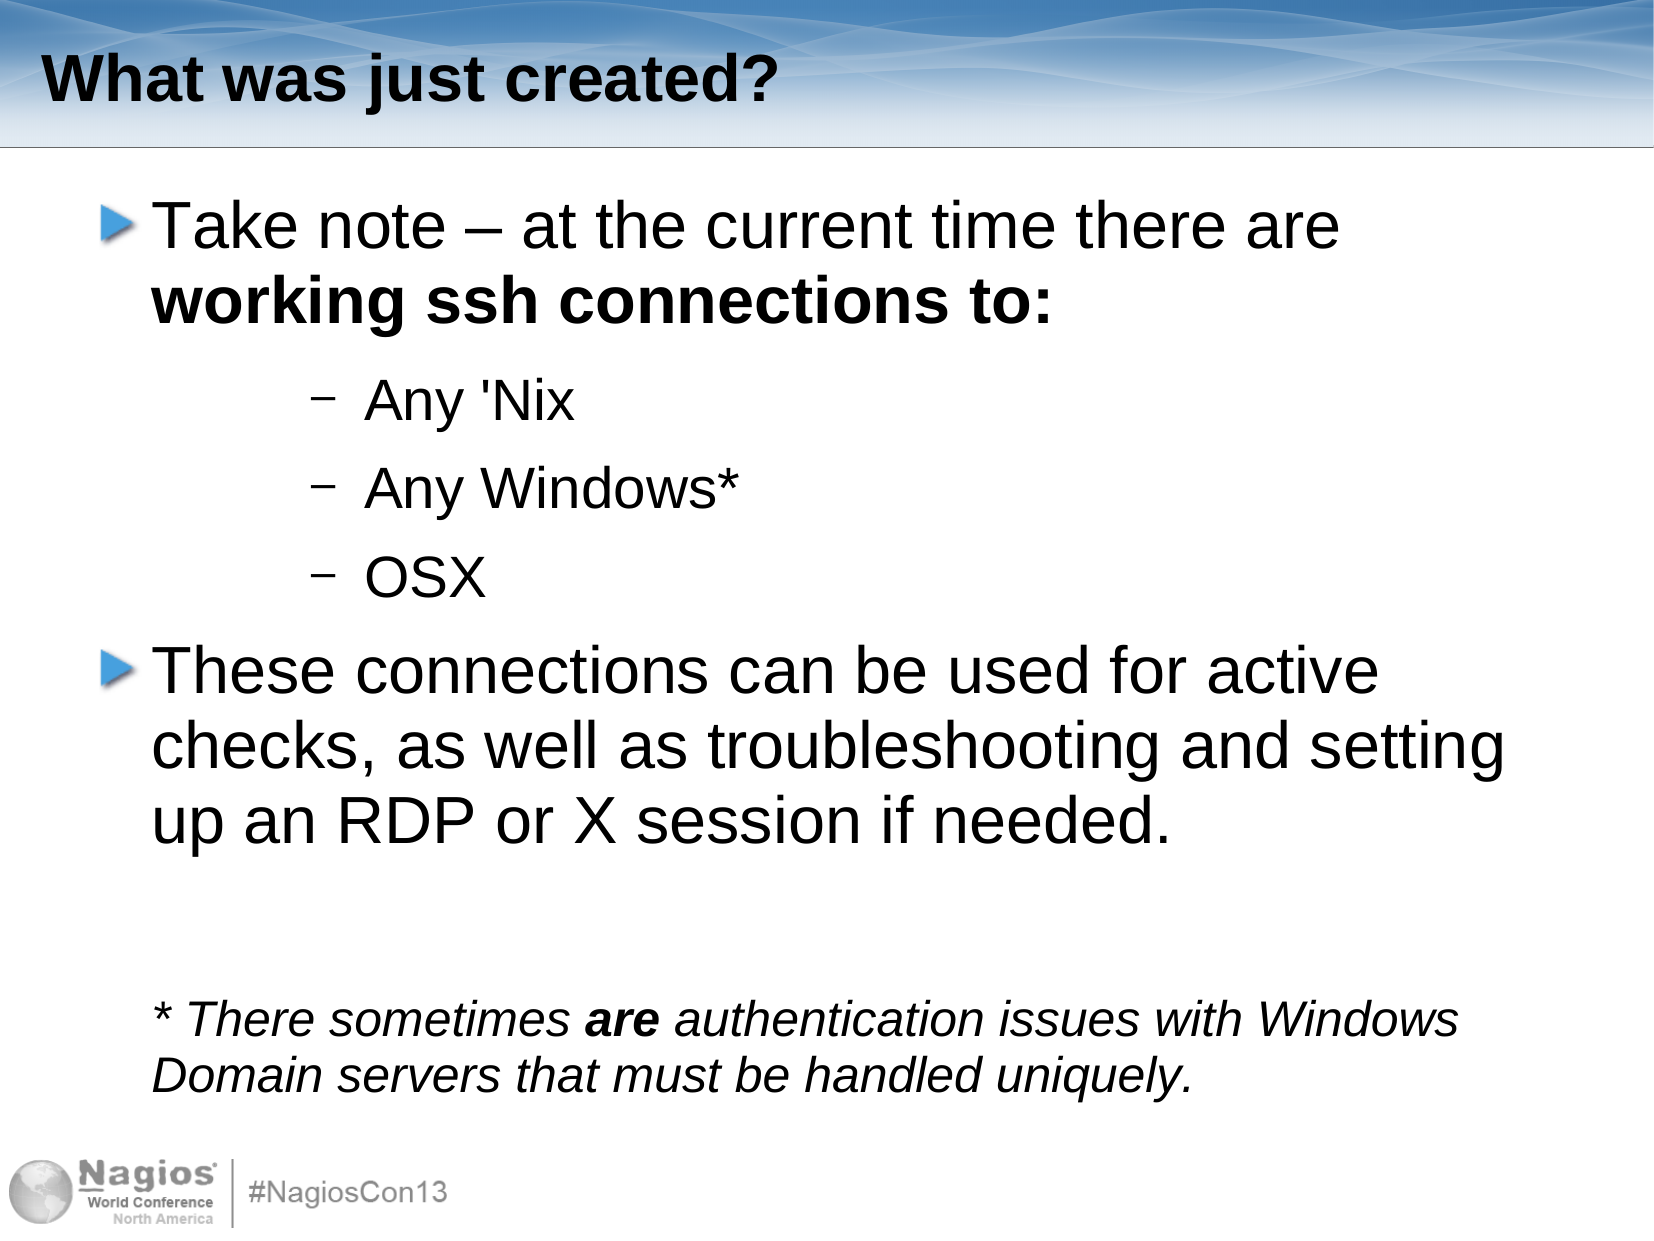

# What was just created?
Take note – at the current time there are working ssh connections to:
Any 'Nix
Any Windows*
OSX
These connections can be used for active checks, as well as troubleshooting and setting up an RDP or X session if needed.
* There sometimes are authentication issues with Windows Domain servers that must be handled uniquely.